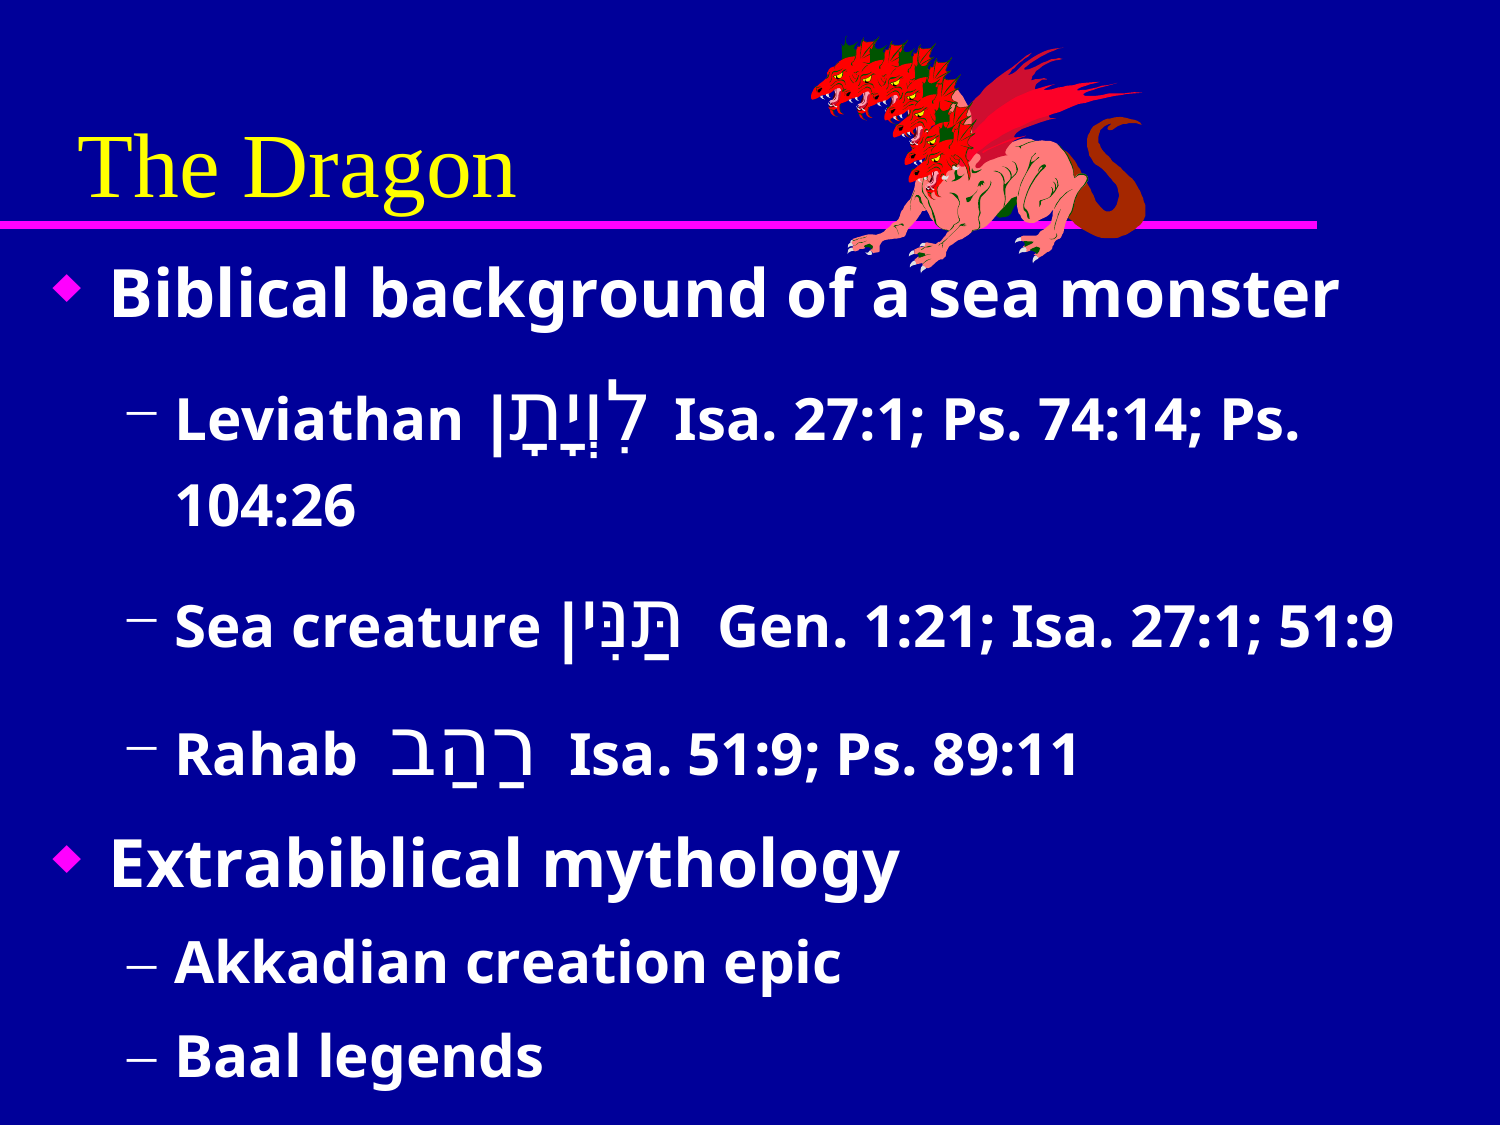

# The Dragon
Biblical background of a sea monster
Leviathan לִוְיָתָן Isa. 27:1; Ps. 74:14; Ps. 104:26
Sea creature תַּנִּין Gen. 1:21; Isa. 27:1; 51:9
Rahab רַהַב Isa. 51:9; Ps. 89:11
Extrabiblical mythology
Akkadian creation epic
Baal legends